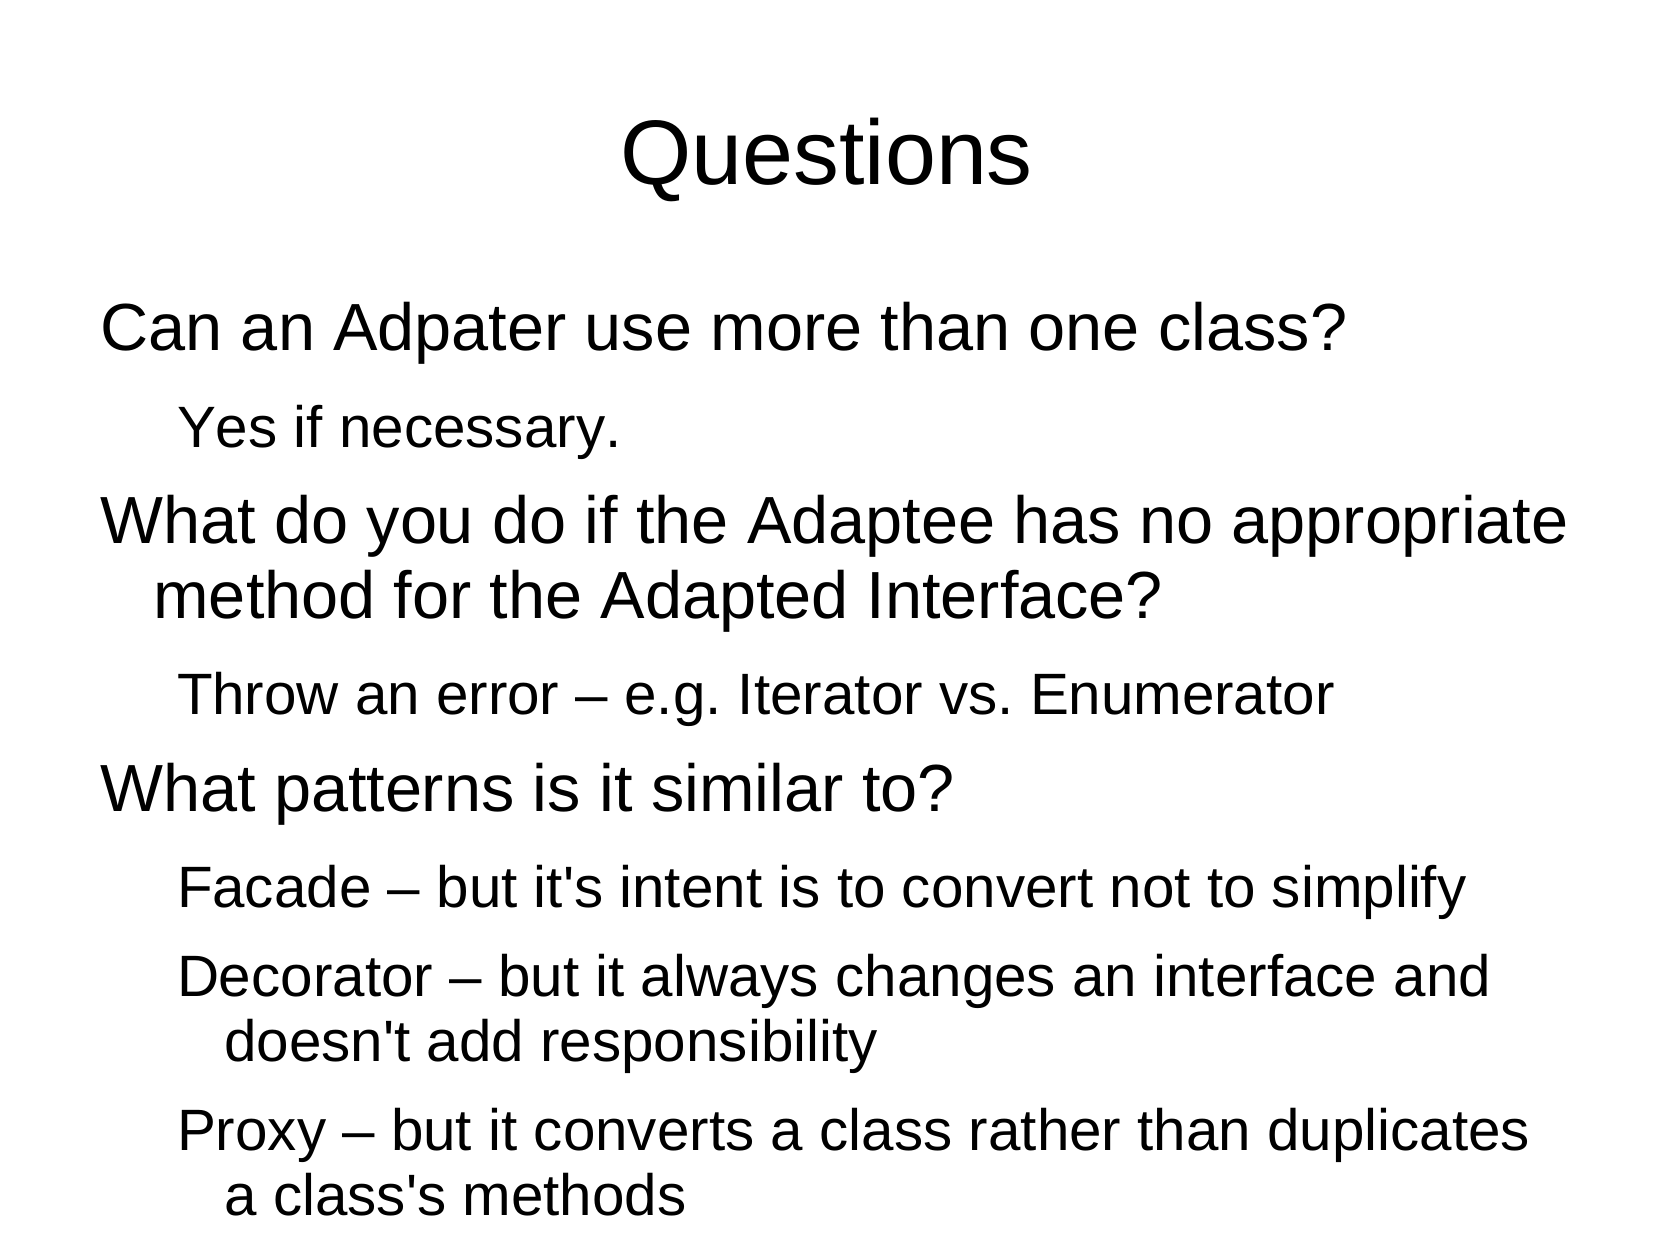

# Questions
Can an Adpater use more than one class?
Yes if necessary.
What do you do if the Adaptee has no appropriate method for the Adapted Interface?
Throw an error – e.g. Iterator vs. Enumerator
What patterns is it similar to?
Facade – but it's intent is to convert not to simplify
Decorator – but it always changes an interface and doesn't add responsibility
Proxy – but it converts a class rather than duplicates a class's methods